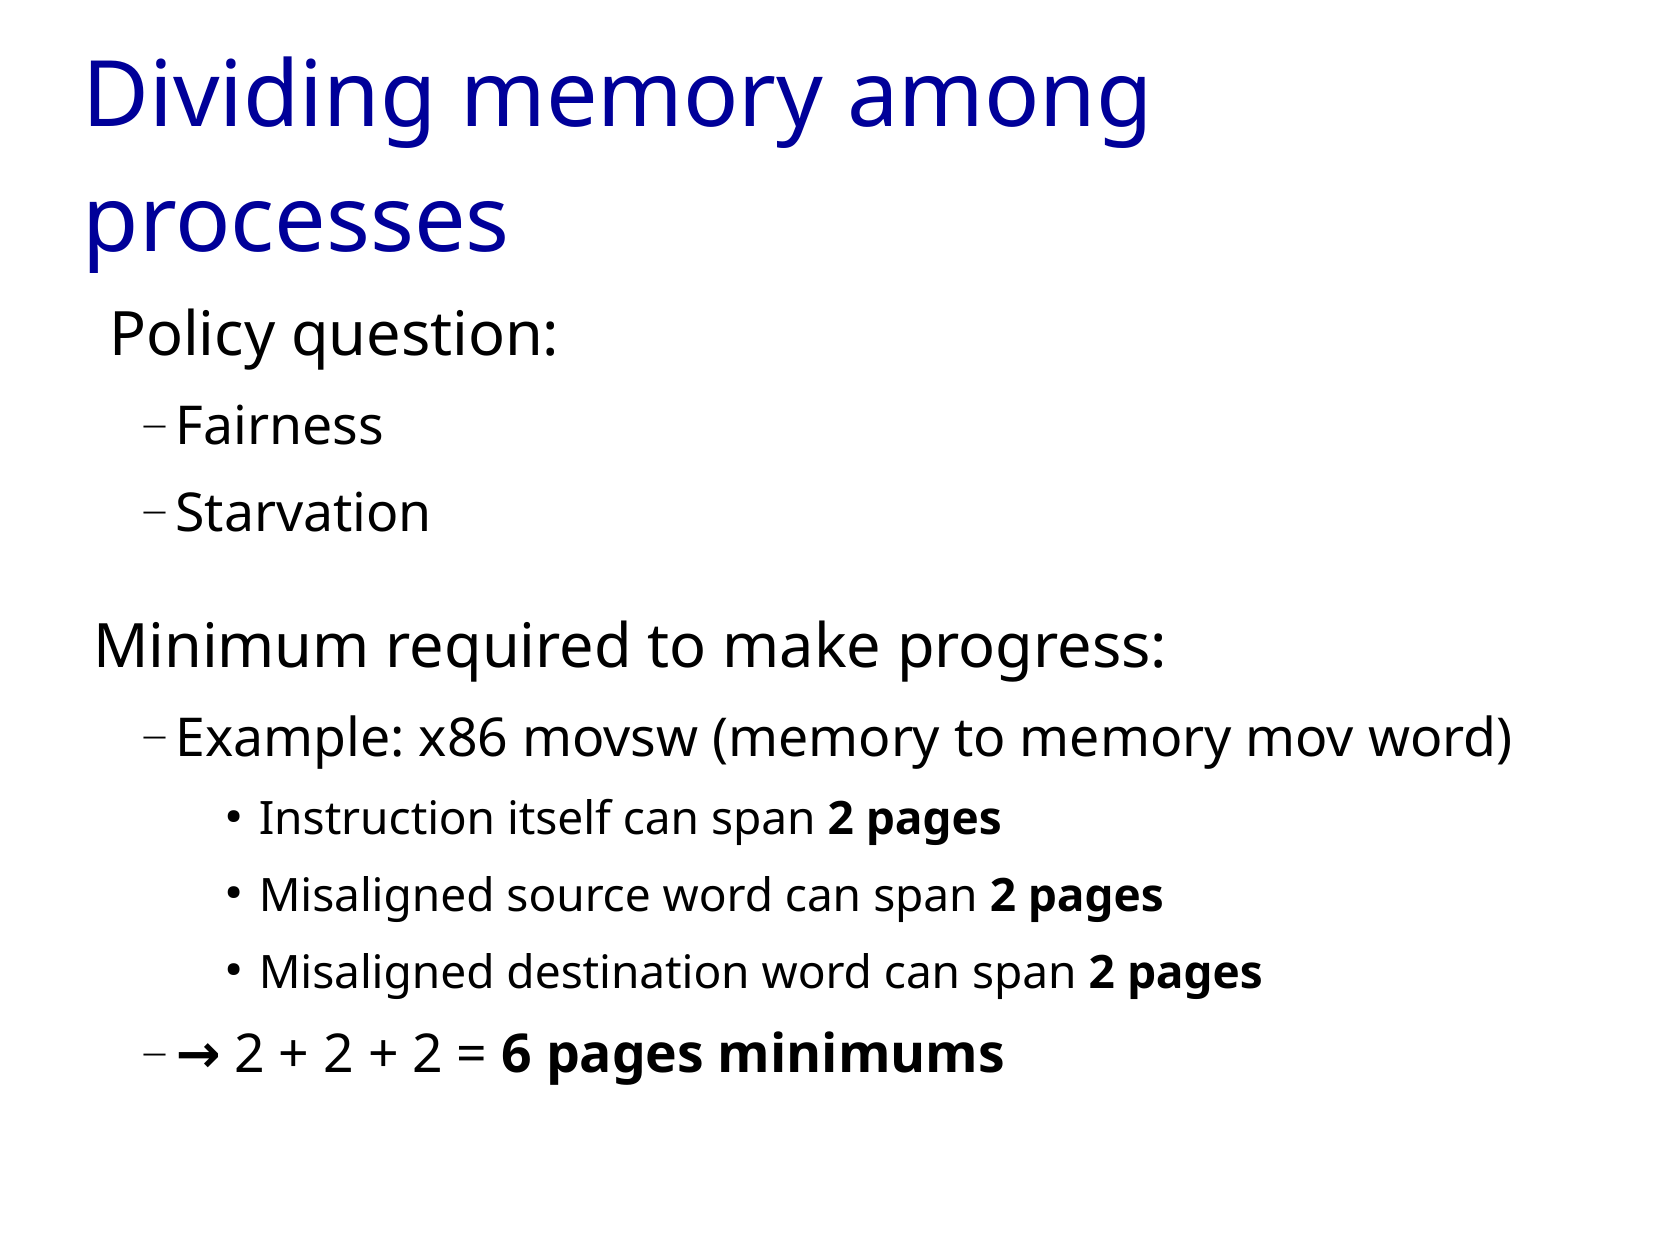

# Dividing memory among processes
 Policy question:
Fairness
Starvation
Minimum required to make progress:
Example: x86 movsw (memory to memory mov word)
Instruction itself can span 2 pages
Misaligned source word can span 2 pages
Misaligned destination word can span 2 pages
→ 2 + 2 + 2 = 6 pages minimums